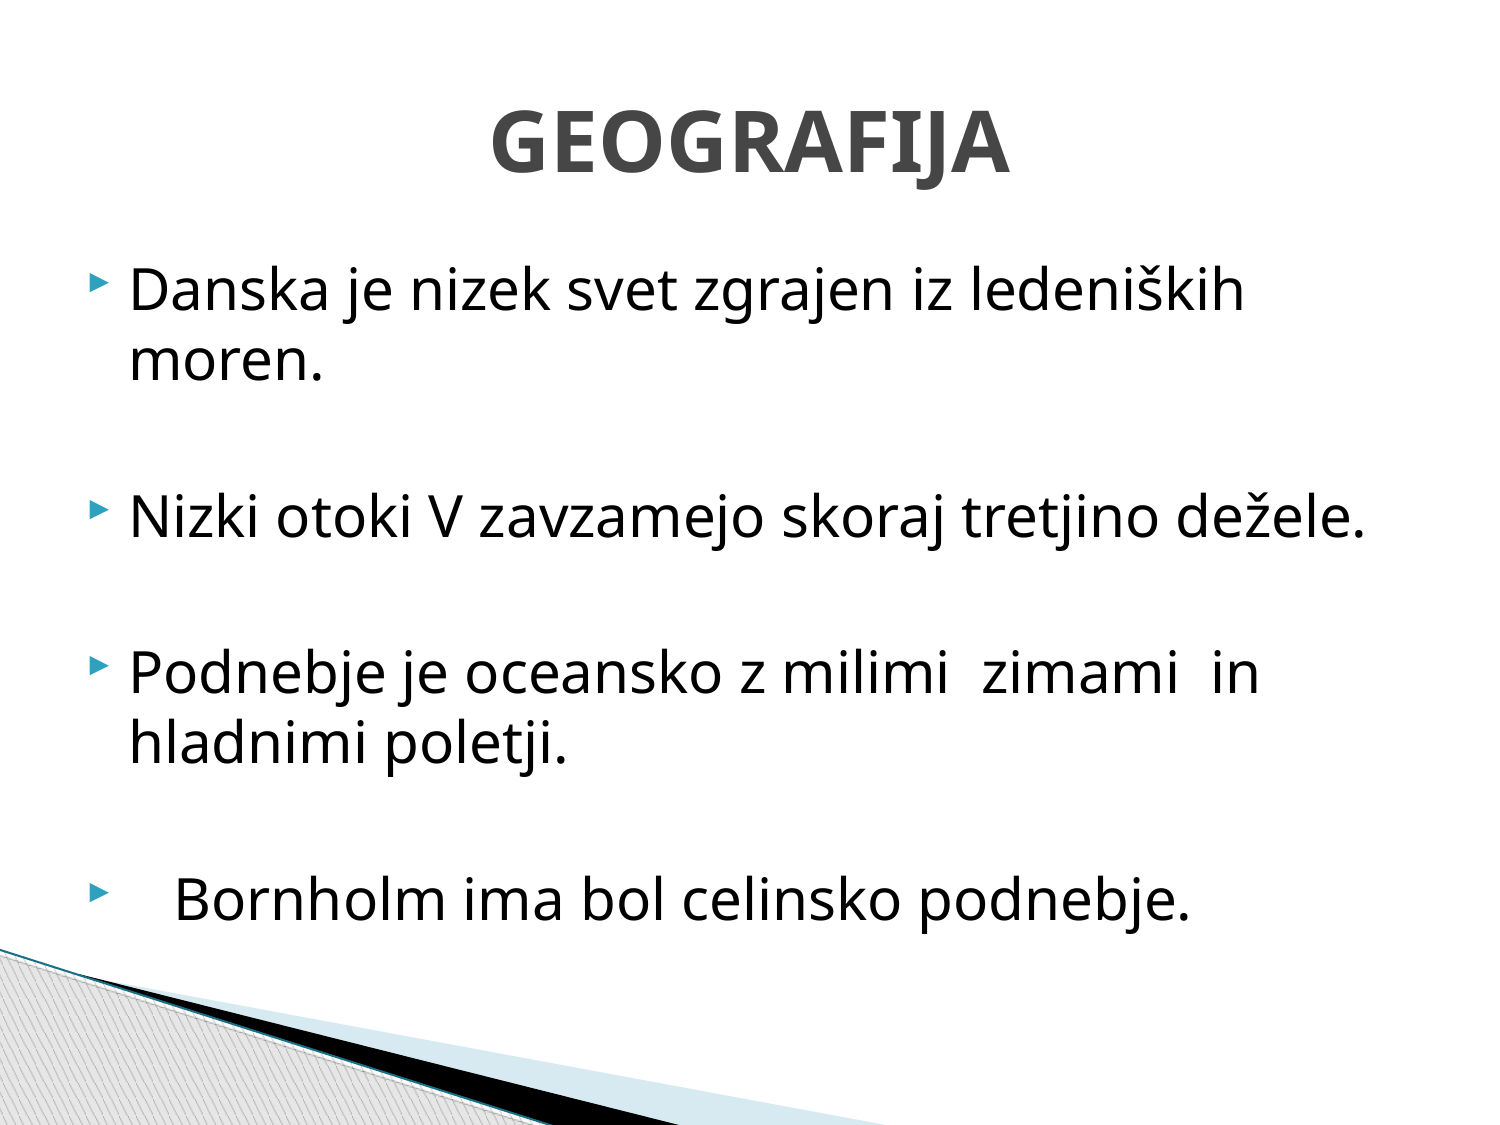

GEOGRAFIJA
# Danska je nizek svet zgrajen iz ledeniških moren.
Nizki otoki V zavzamejo skoraj tretjino dežele.
Podnebje je oceansko z milimi zimami in hladnimi poletji.
 Bornholm ima bol celinsko podnebje.